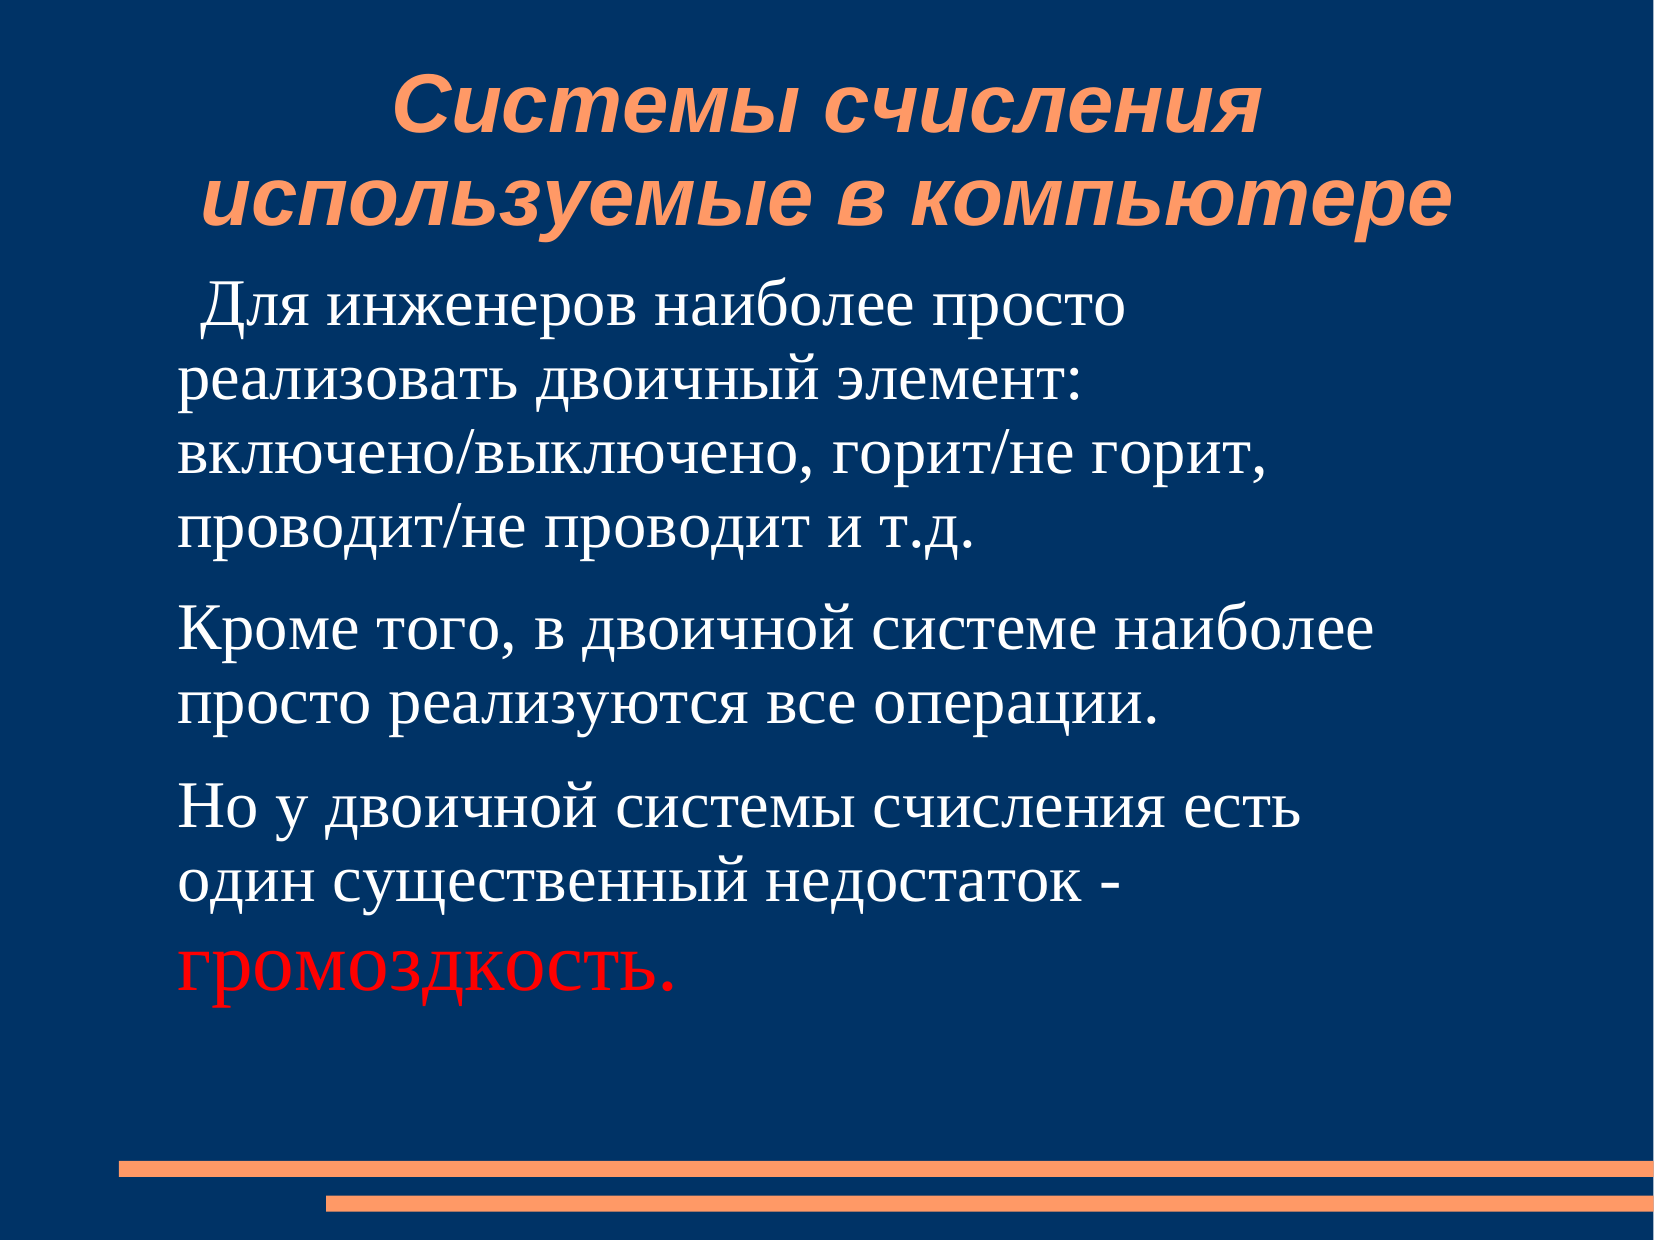

# Системы счисления используемые в компьютере
Для инженеров наиболее просто реализовать двоичный элемент: включено/выключено, горит/не горит, проводит/не проводит и т.д.
Кроме того, в двоичной системе наиболее просто реализуются все операции.
Но у двоичной системы счисления есть один существенный недостаток - громоздкость.